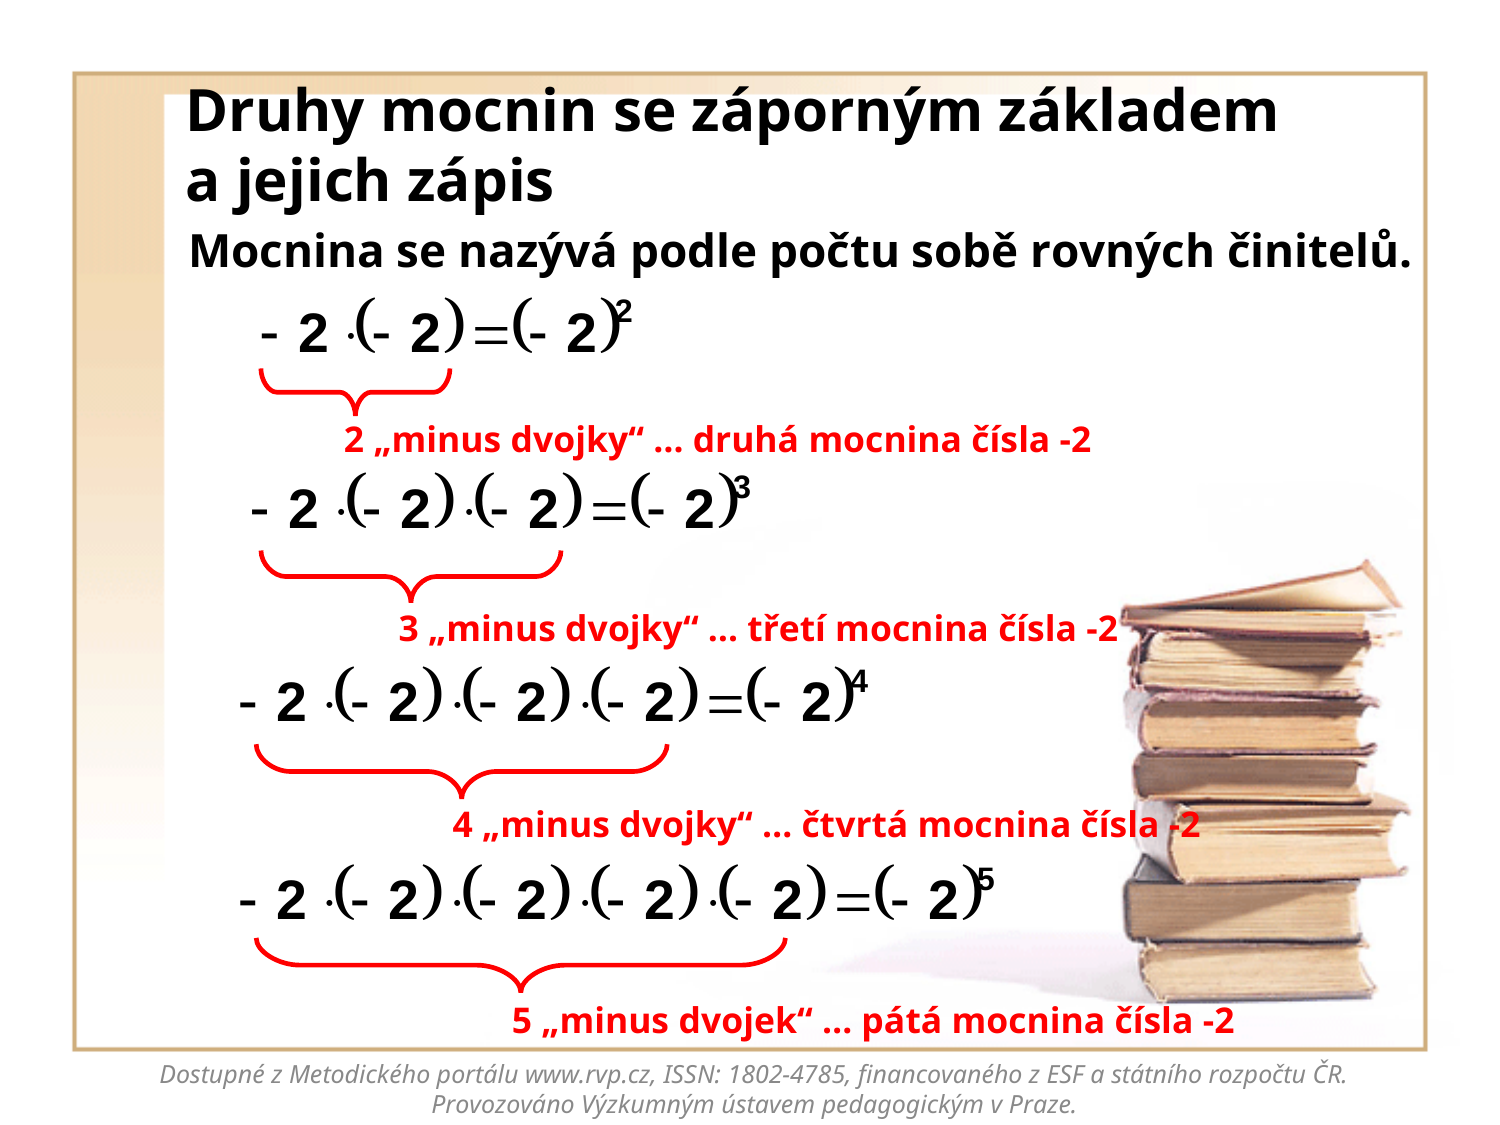

Druhy mocnin se záporným základem
a jejich zápis
Mocnina se nazývá podle počtu sobě rovných činitelů.
2 „minus dvojky“ … druhá mocnina čísla -2
3 „minus dvojky“ … třetí mocnina čísla -2
4 „minus dvojky“ … čtvrtá mocnina čísla -2
5 „minus dvojek“ … pátá mocnina čísla -2